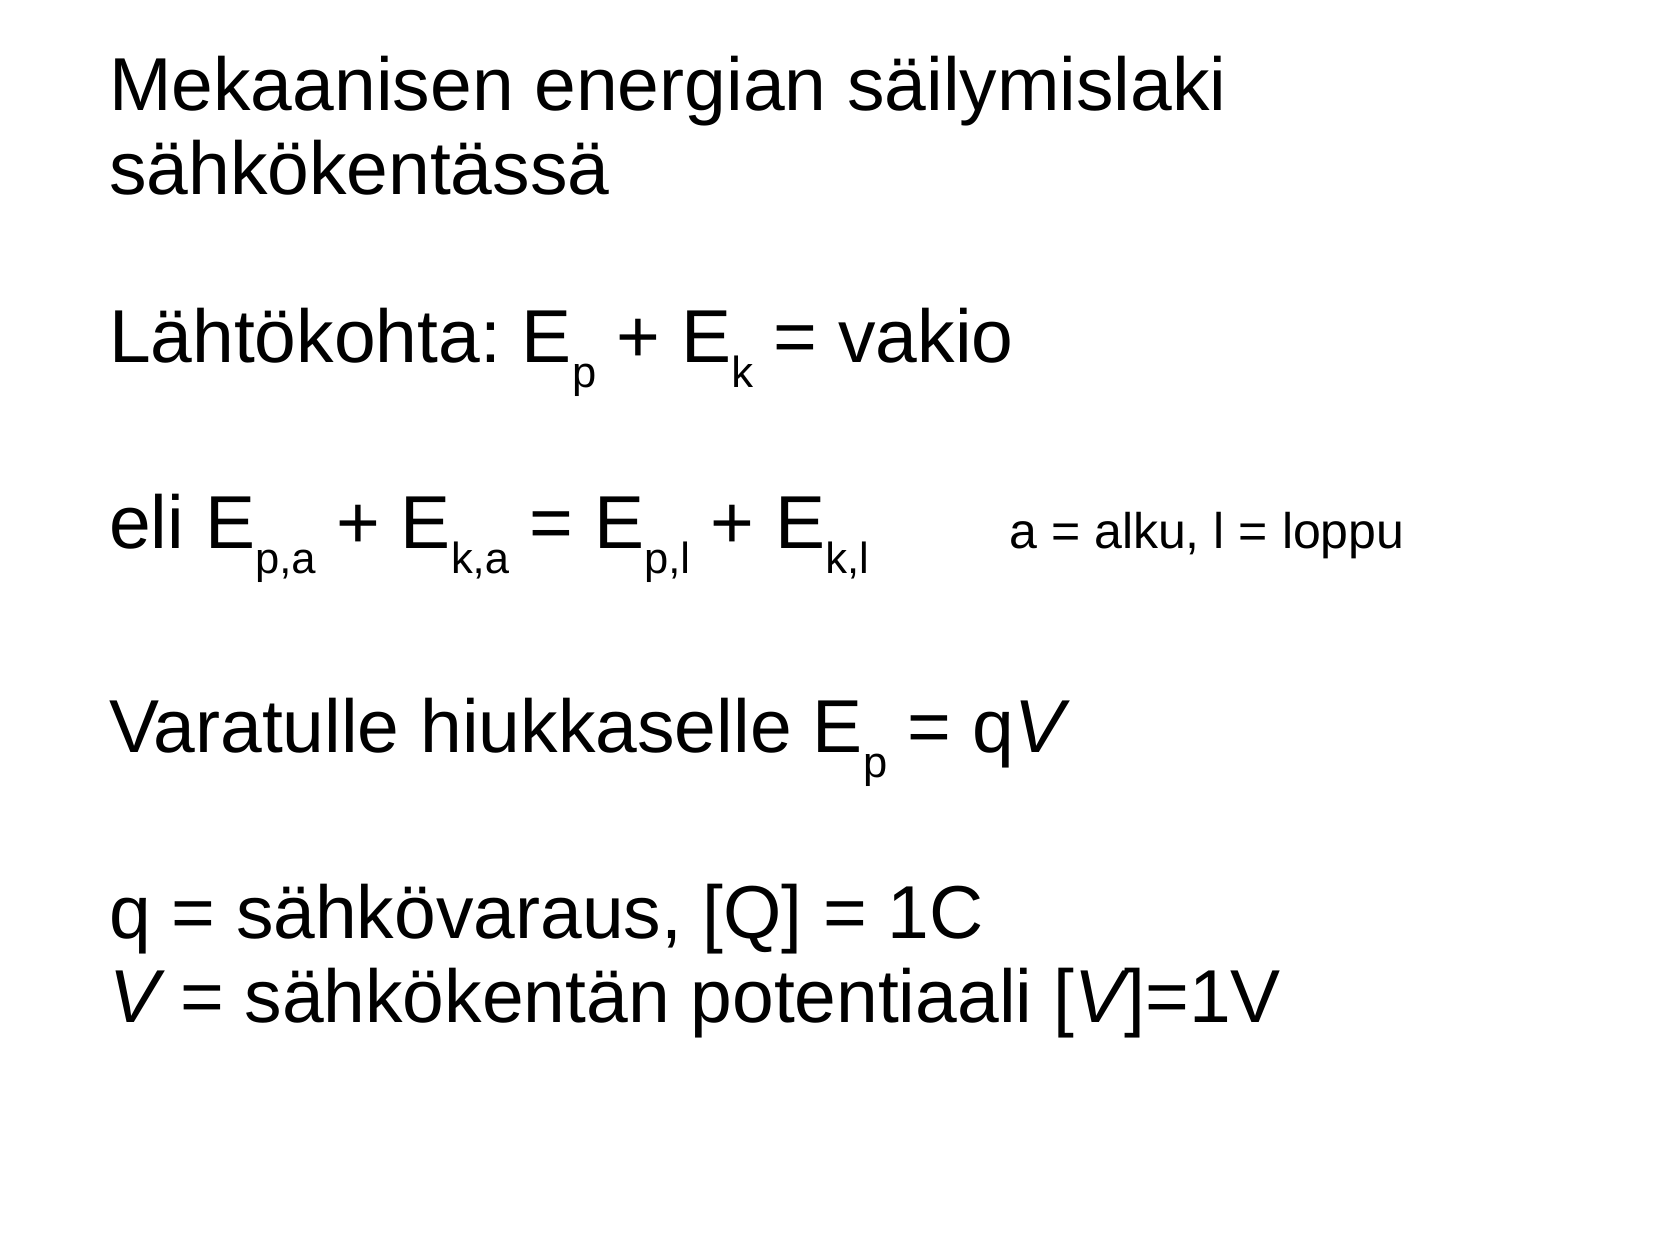

Mekaanisen energian säilymislaki sähkökentässä
Lähtökohta: Ep + Ek = vakio
eli Ep,a + Ek,a = Ep,l + Ek,l a = alku, l = loppu
Varatulle hiukkaselle Ep = qV
q = sähkövaraus, [Q] = 1C
V = sähkökentän potentiaali [V]=1V